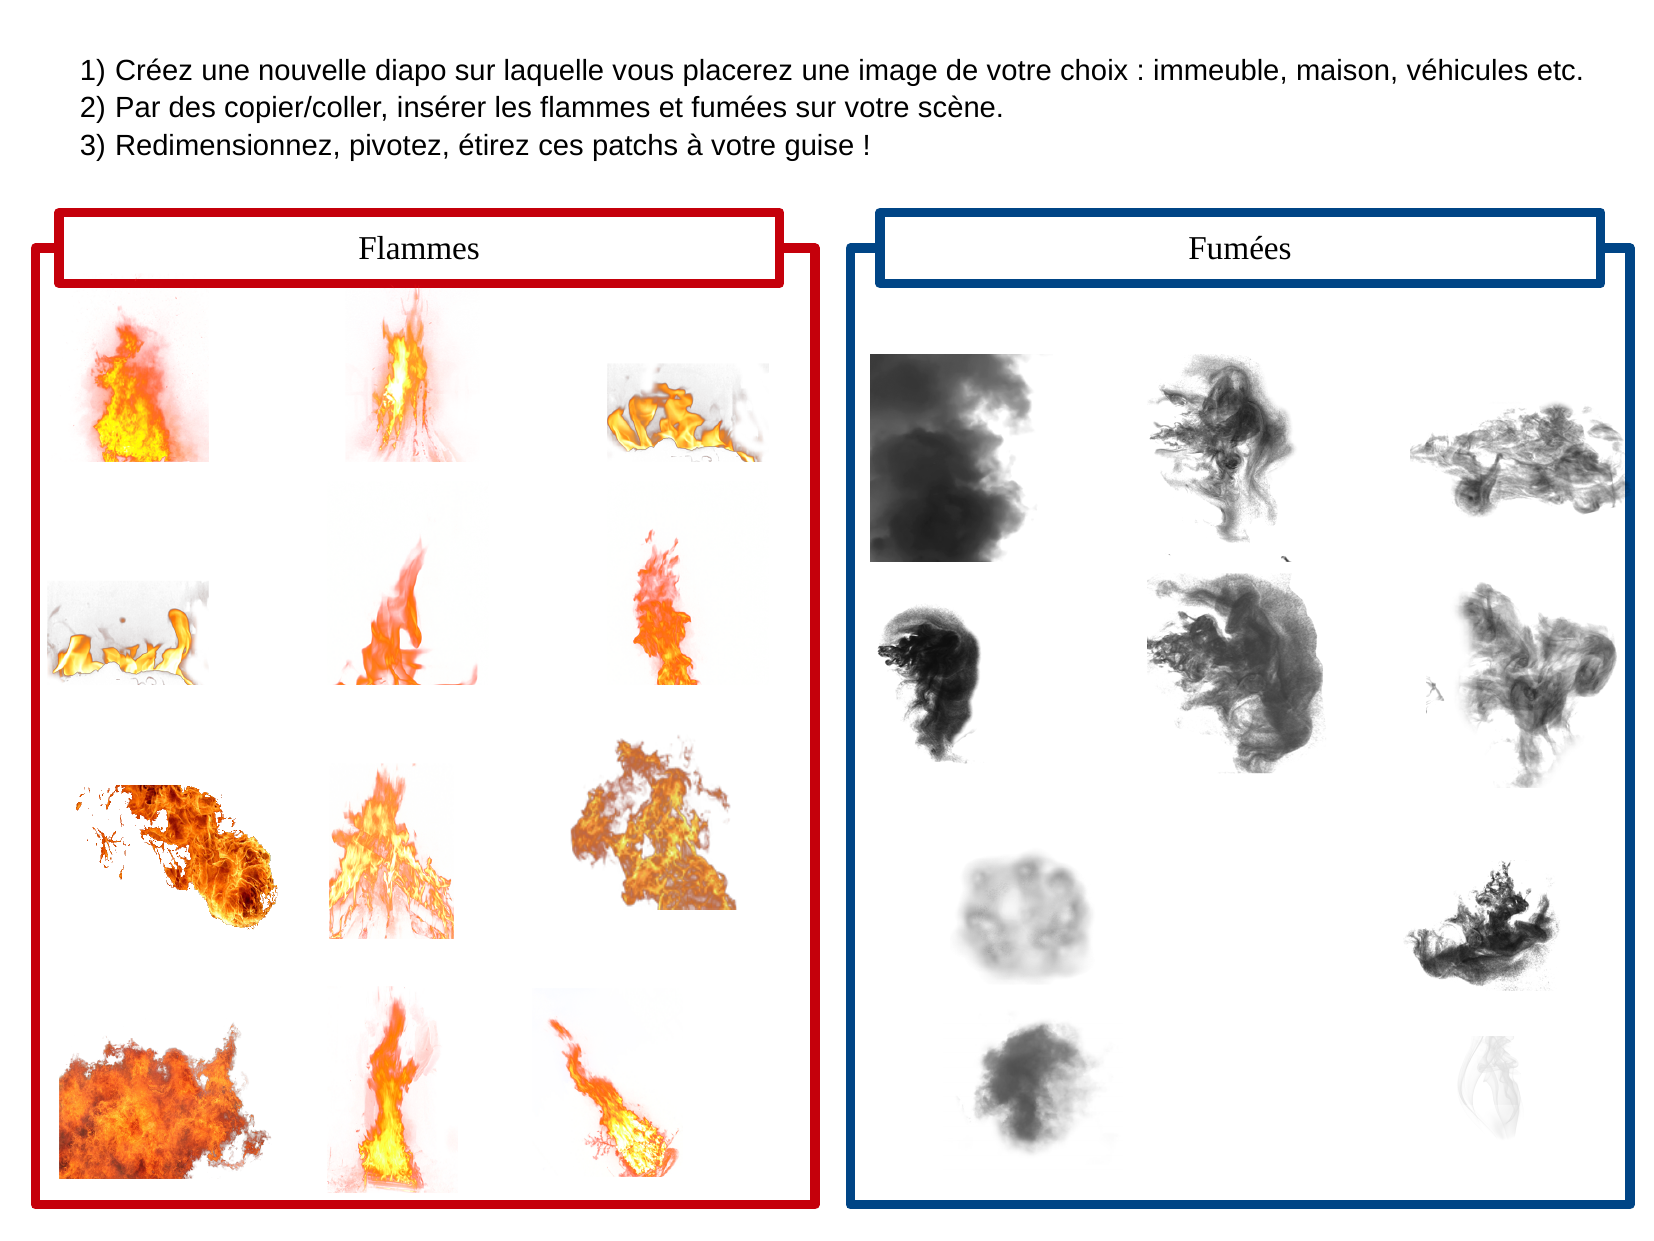

Créez une nouvelle diapo sur laquelle vous placerez une image de votre choix : immeuble, maison, véhicules etc.
Par des copier/coller, insérer les flammes et fumées sur votre scène.
Redimensionnez, pivotez, étirez ces patchs à votre guise !